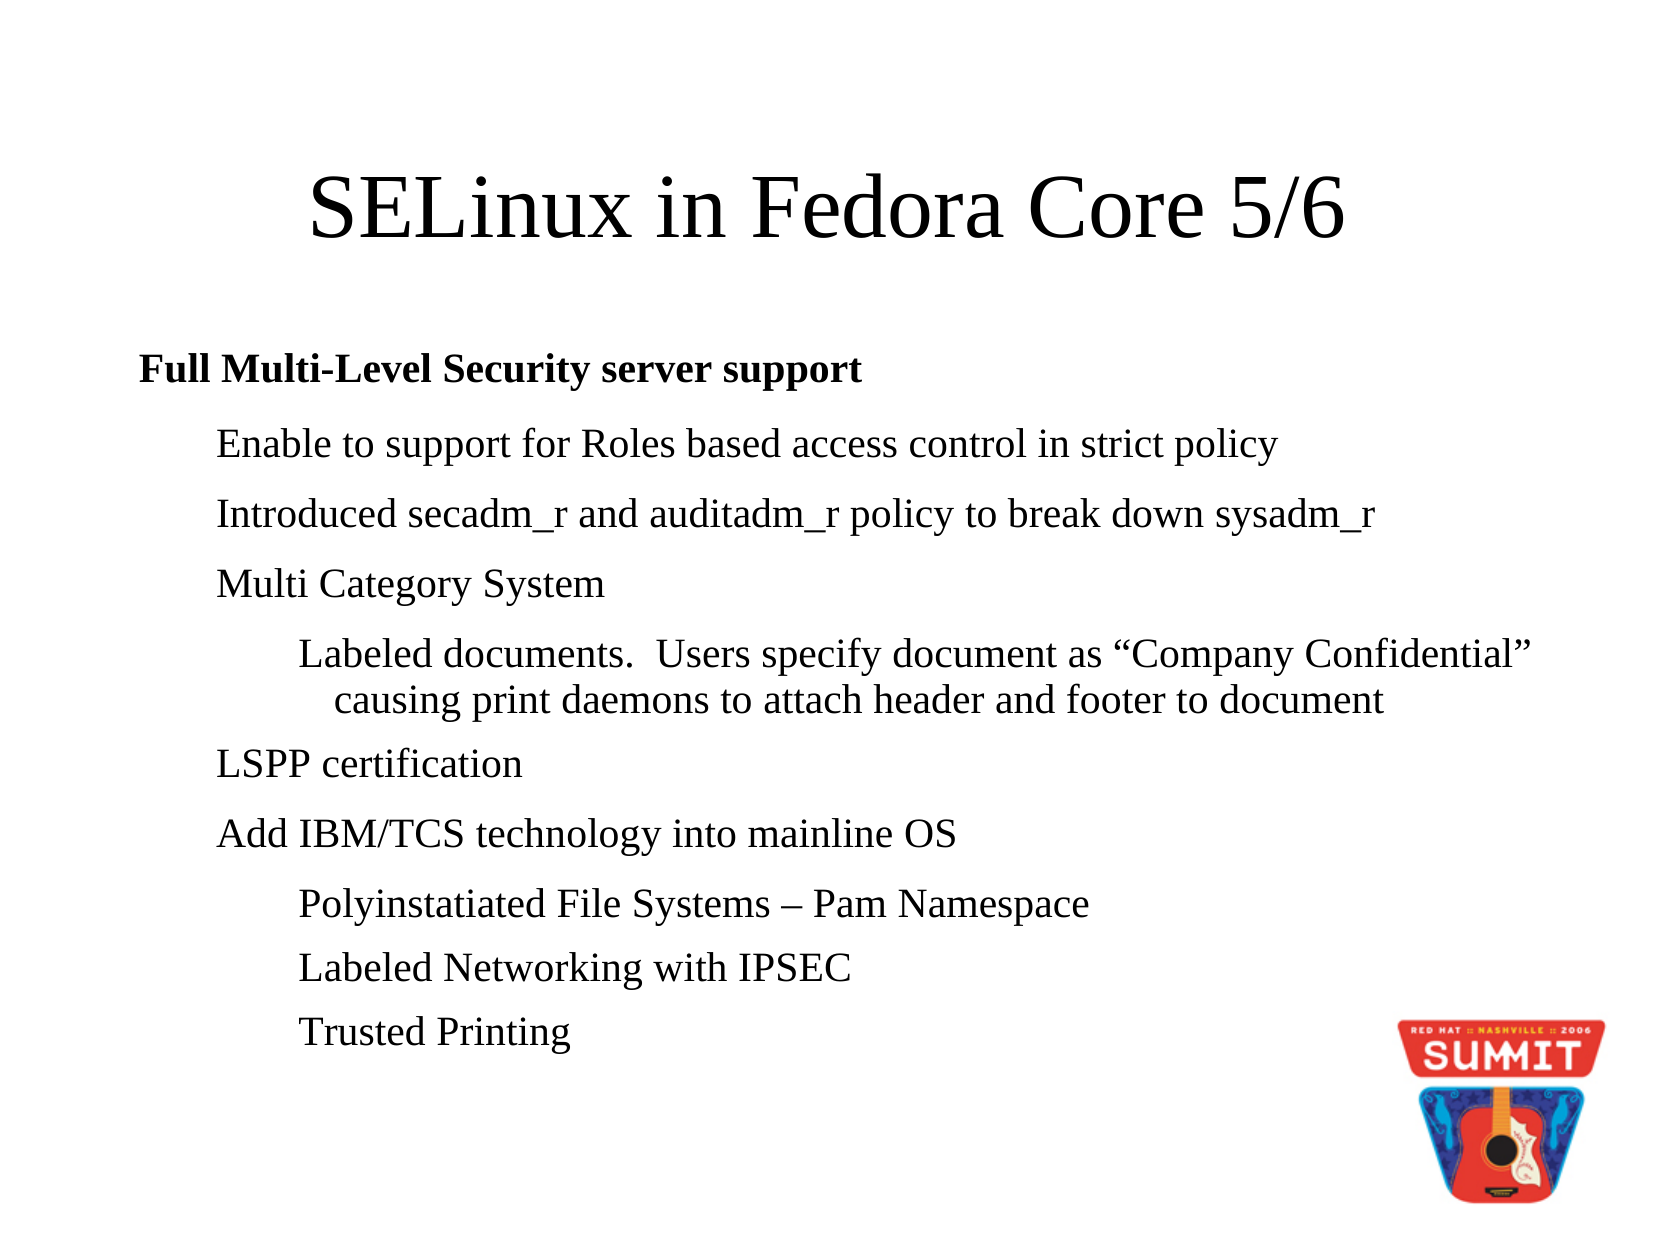

# SELinux in Fedora Core 5/6
Full Multi-Level Security server support
Enable to support for Roles based access control in strict policy
Introduced secadm_r and auditadm_r policy to break down sysadm_r
Multi Category System
Labeled documents. Users specify document as “Company Confidential” causing print daemons to attach header and footer to document
LSPP certification
Add IBM/TCS technology into mainline OS
Polyinstatiated File Systems – Pam Namespace
Labeled Networking with IPSEC
Trusted Printing